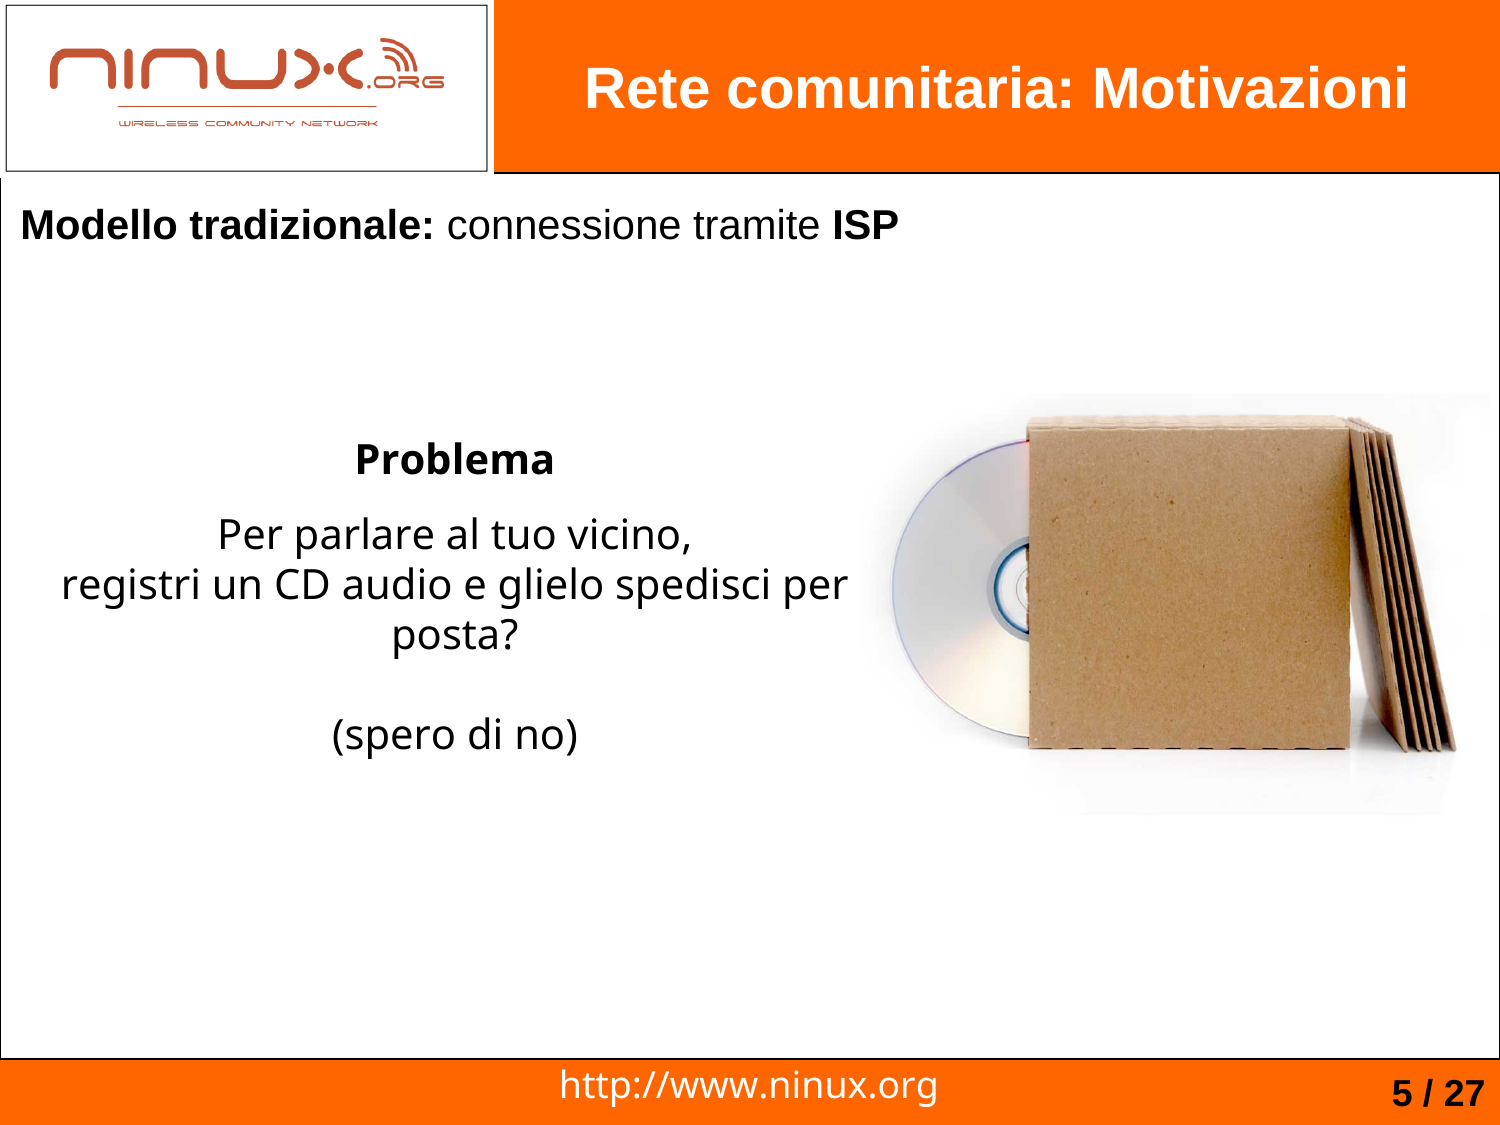

# Rete comunitaria: Motivazioni
Modello tradizionale: connessione tramite ISP
Problema
Per parlare al tuo vicino,
registri un CD audio e glielo spedisci per posta?
(spero di no)
http://www.ninux.org